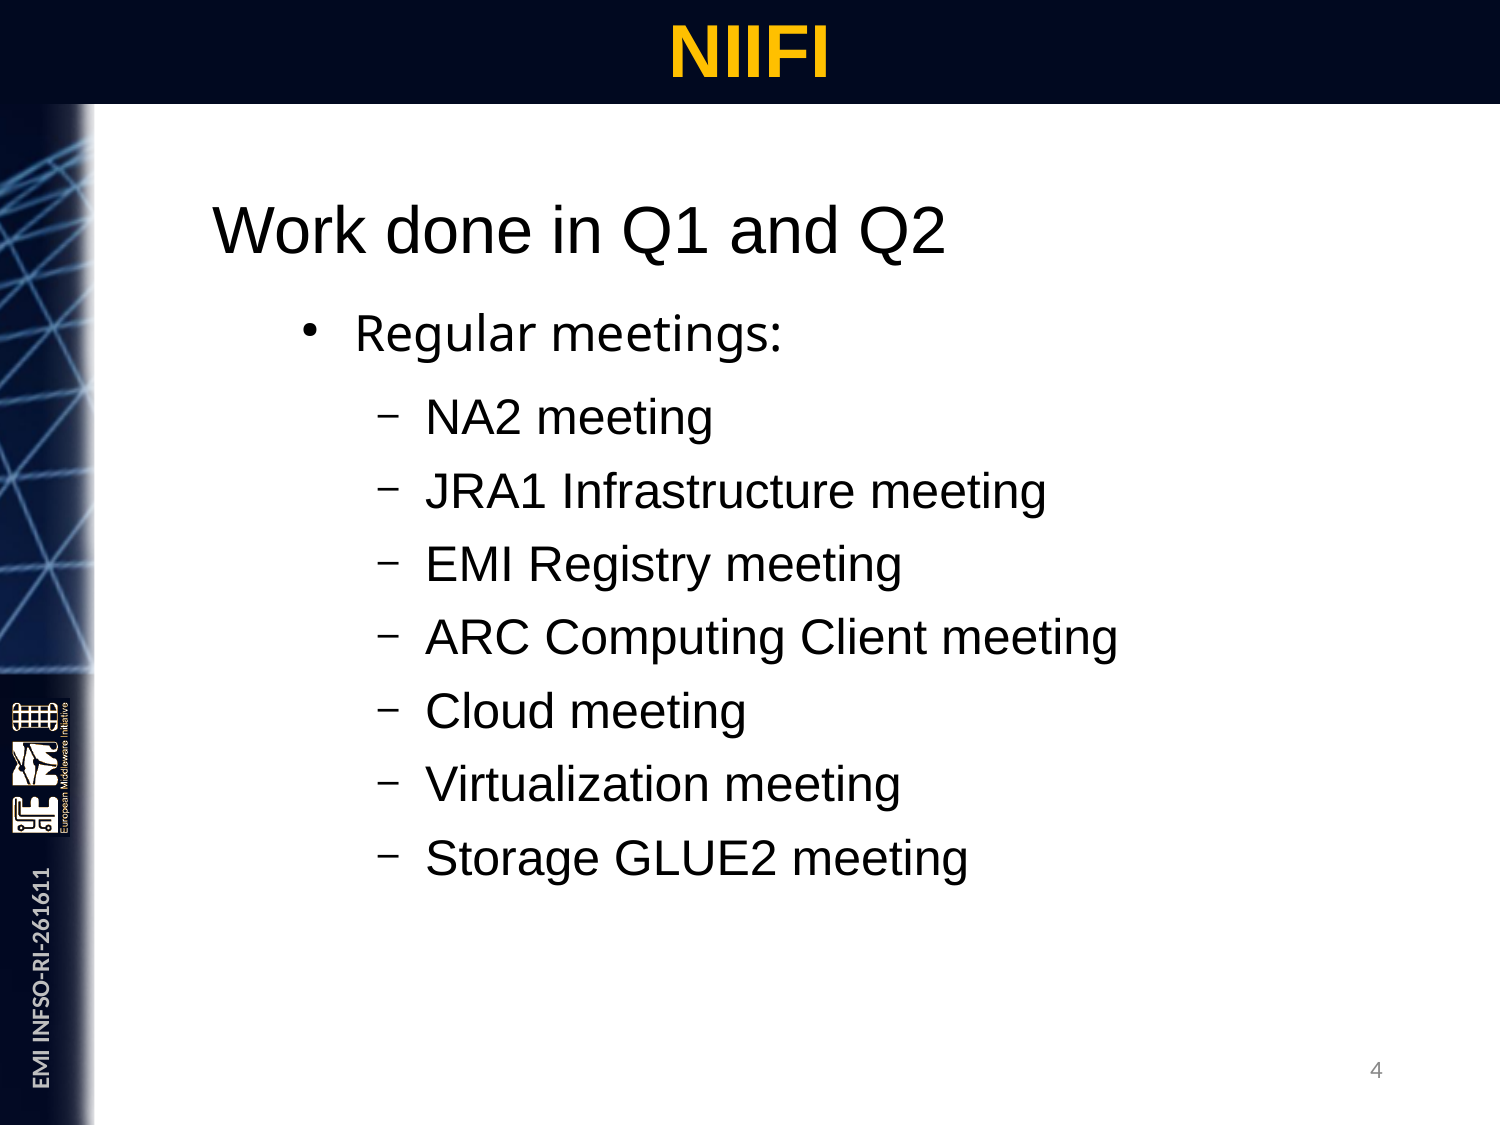

NIIFI
# Work done in Q1 and Q2
Regular meetings:
NA2 meeting
JRA1 Infrastructure meeting
EMI Registry meeting
ARC Computing Client meeting
Cloud meeting
Virtualization meeting
Storage GLUE2 meeting